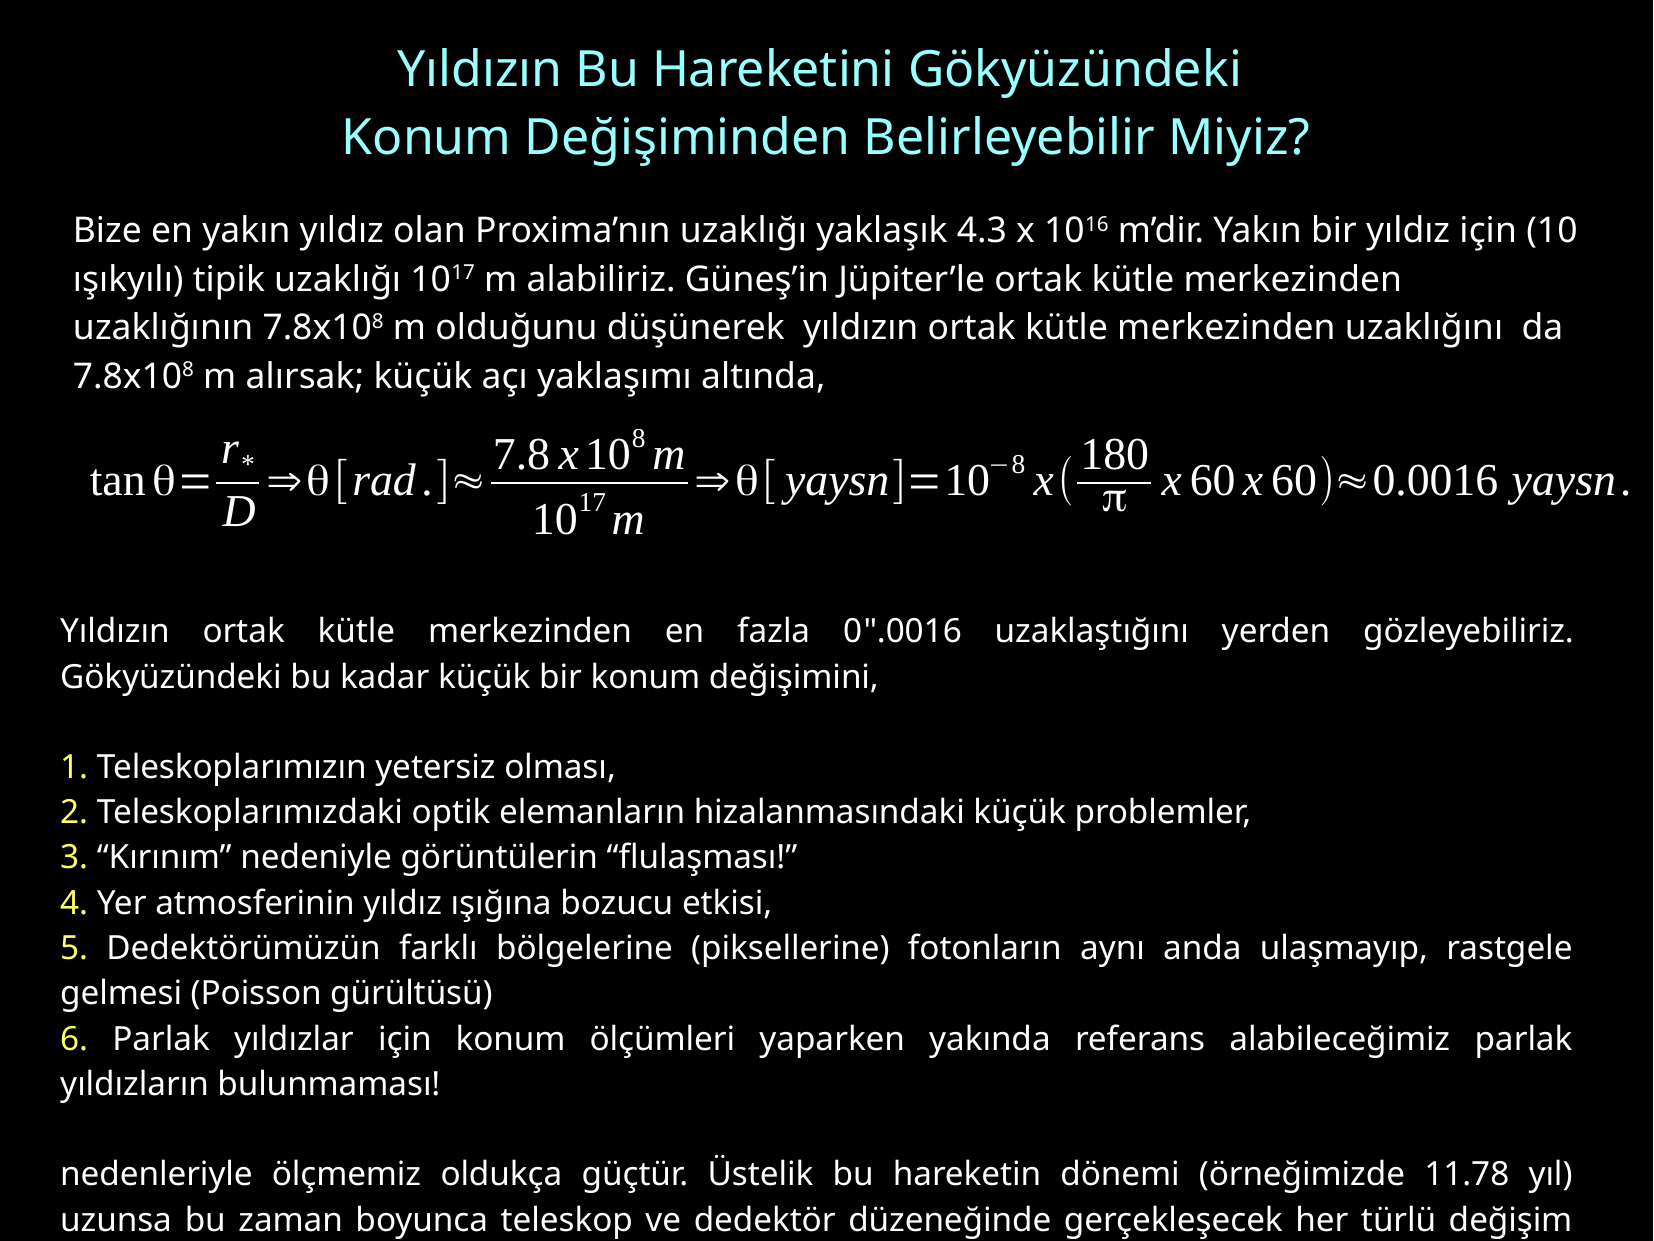

# Yıldızın Bu Hareketini Gökyüzündeki Konum Değişiminden Belirleyebilir Miyiz?
Bize en yakın yıldız olan Proxima’nın uzaklığı yaklaşık 4.3 x 1016 m’dir. Yakın bir yıldız için (10 ışıkyılı) tipik uzaklığı 1017 m alabiliriz. Güneş’in Jüpiter’le ortak kütle merkezinden uzaklığının 7.8x108 m olduğunu düşünerek yıldızın ortak kütle merkezinden uzaklığını da 7.8x108 m alırsak; küçük açı yaklaşımı altında,
Yıldızın ortak kütle merkezinden en fazla 0".0016 uzaklaştığını yerden gözleyebiliriz. Gökyüzündeki bu kadar küçük bir konum değişimini,
1. Teleskoplarımızın yetersiz olması,
2. Teleskoplarımızdaki optik elemanların hizalanmasındaki küçük problemler,
3. “Kırınım” nedeniyle görüntülerin “flulaşması!”
4. Yer atmosferinin yıldız ışığına bozucu etkisi,
5. Dedektörümüzün farklı bölgelerine (piksellerine) fotonların aynı anda ulaşmayıp, rastgele gelmesi (Poisson gürültüsü)
6. Parlak yıldızlar için konum ölçümleri yaparken yakında referans alabileceğimiz parlak yıldızların bulunmaması!
nedenleriyle ölçmemiz oldukça güçtür. Üstelik bu hareketin dönemi (örneğimizde 11.78 yıl) uzunsa bu zaman boyunca teleskop ve dedektör düzeneğinde gerçekleşecek her türlü değişim de ölçümleri ayrıca etkiler!